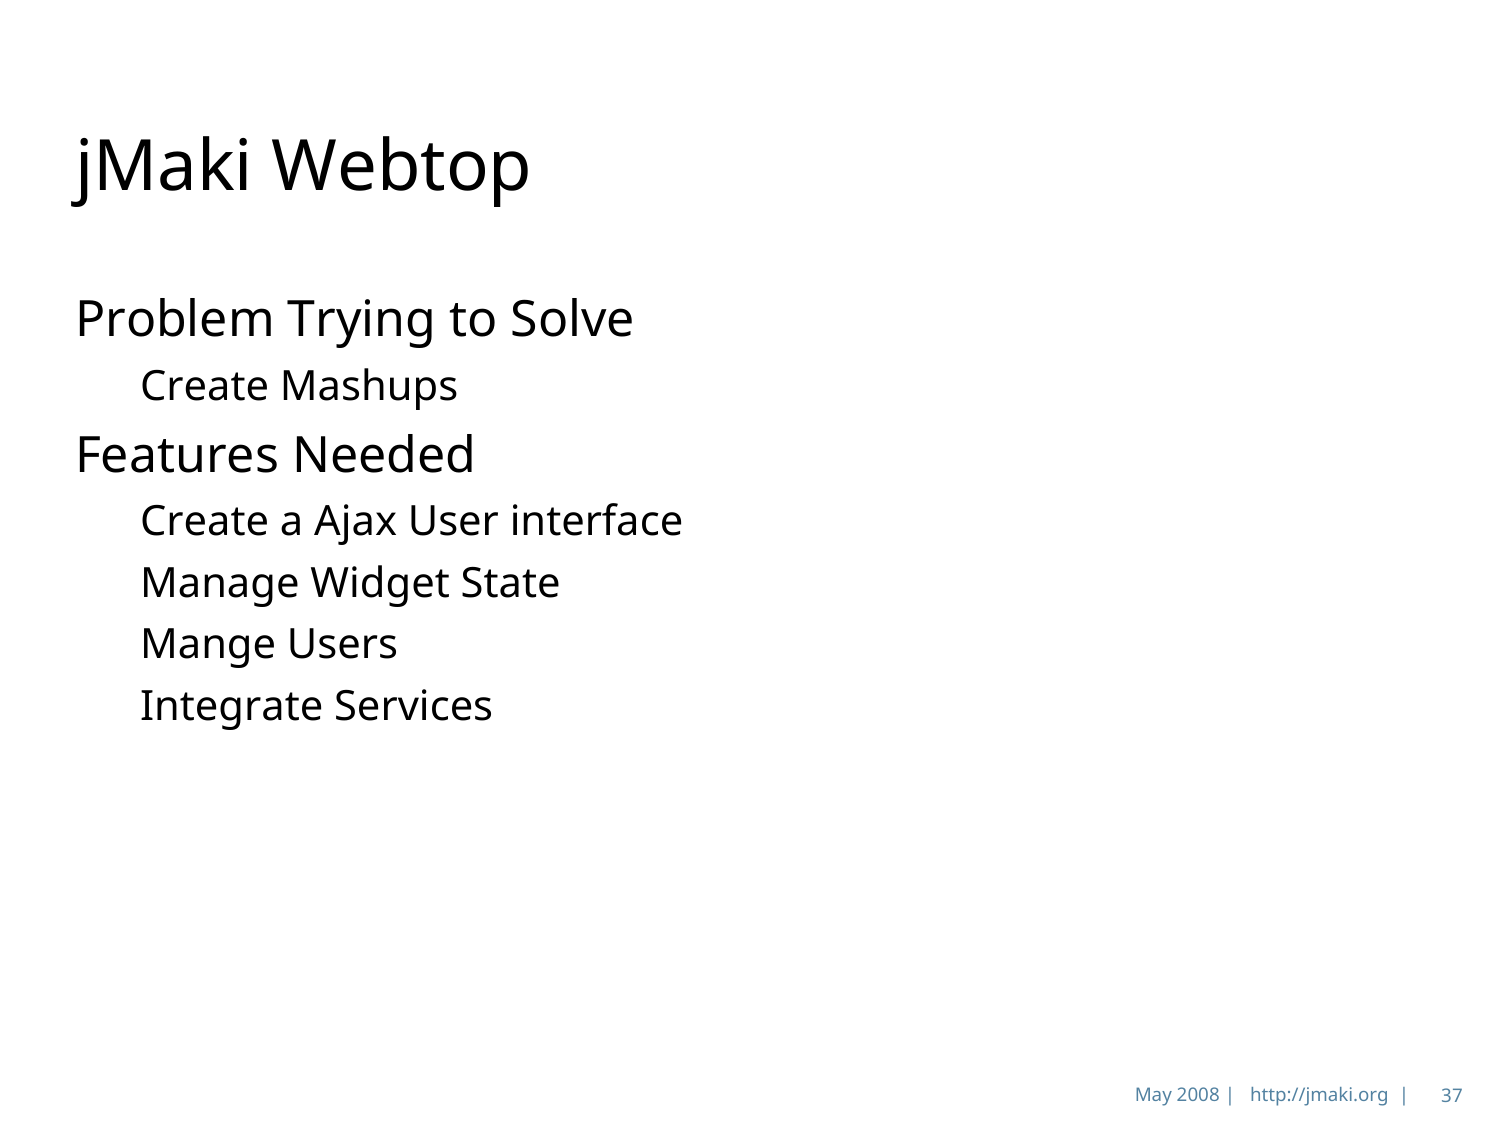

# jMaki Webtop
Problem Trying to Solve
Create Mashups
Features Needed
Create a Ajax User interface
Manage Widget State
Mange Users
Integrate Services